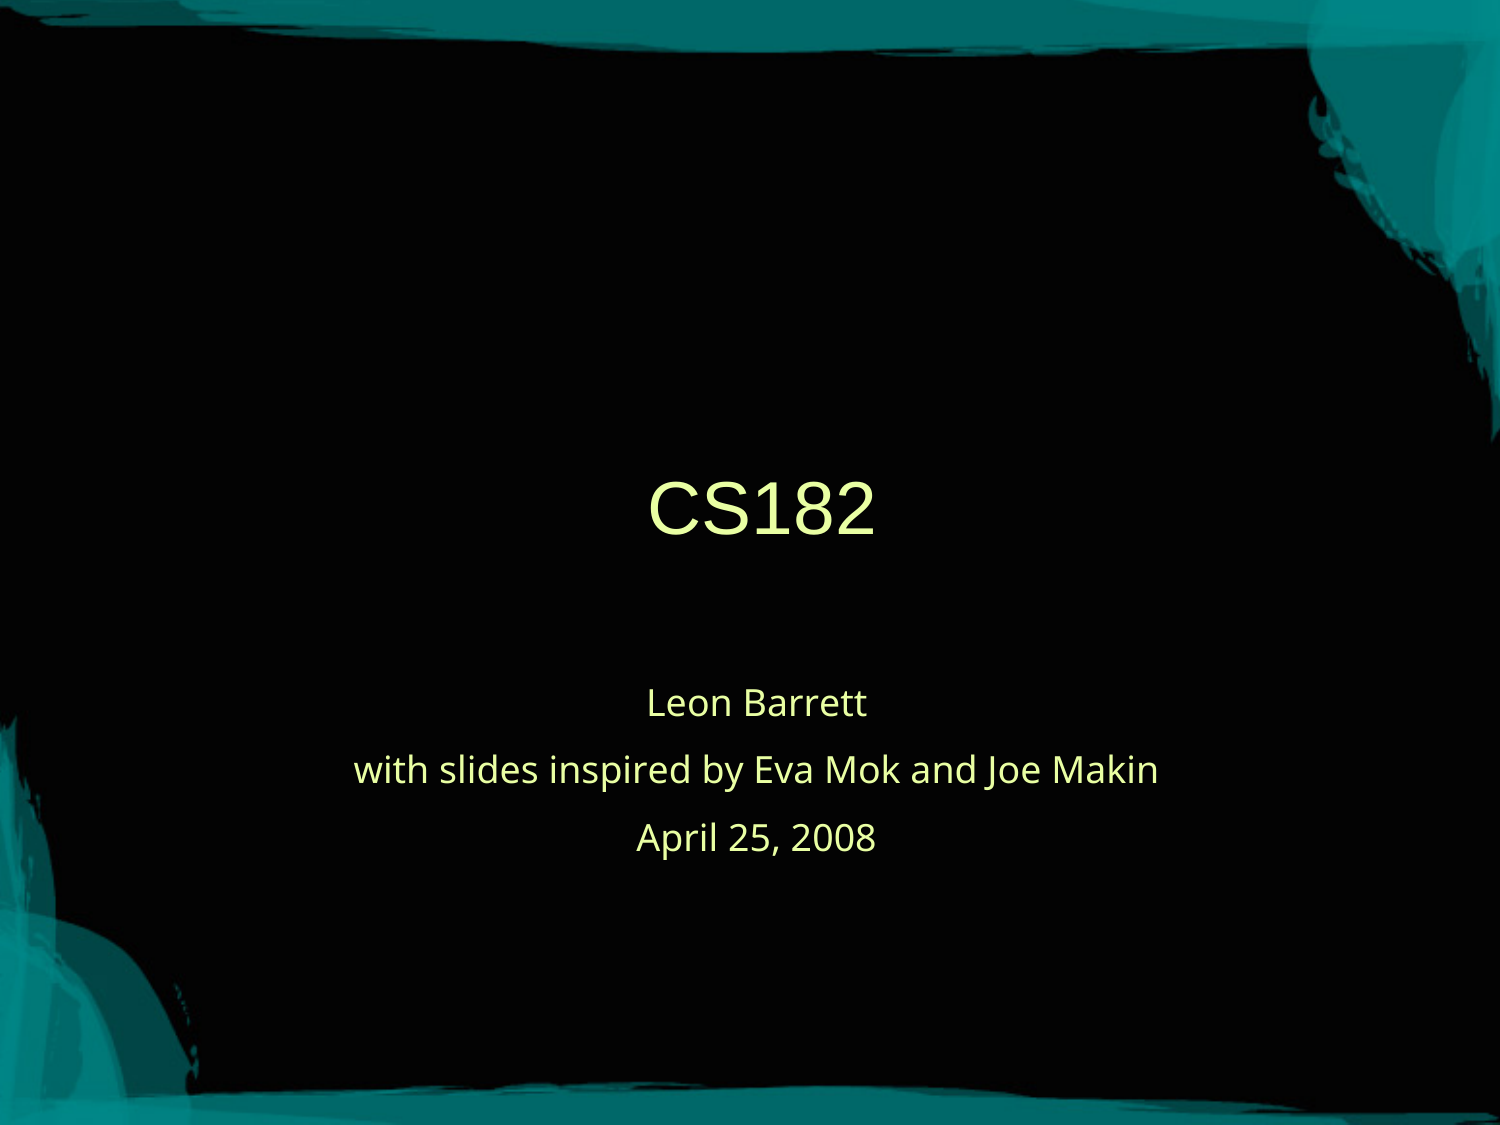

# CS182
Leon Barrett
with slides inspired by Eva Mok and Joe Makin
April 25, 2008